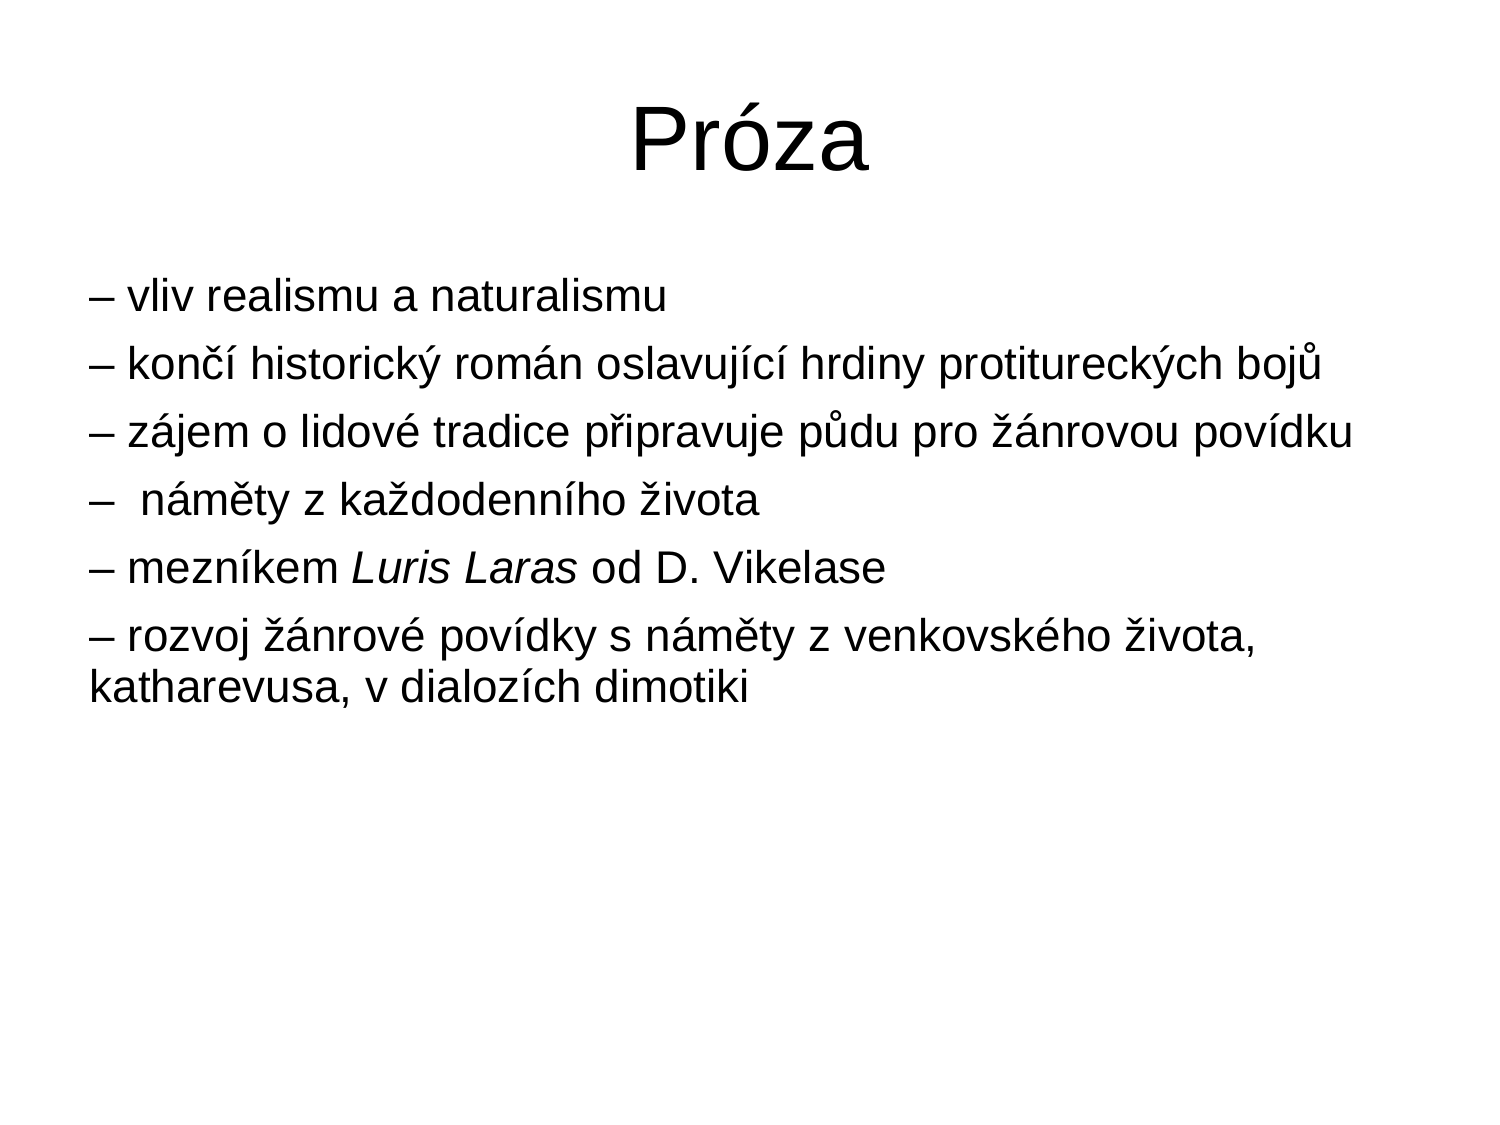

# Próza
– vliv realismu a naturalismu
– končí historický román oslavující hrdiny protitureckých bojů
– zájem o lidové tradice připravuje půdu pro žánrovou povídku
– náměty z každodenního života
– mezníkem Luris Laras od D. Vikelase
– rozvoj žánrové povídky s náměty z venkovského života, katharevusa, v dialozích dimotiki